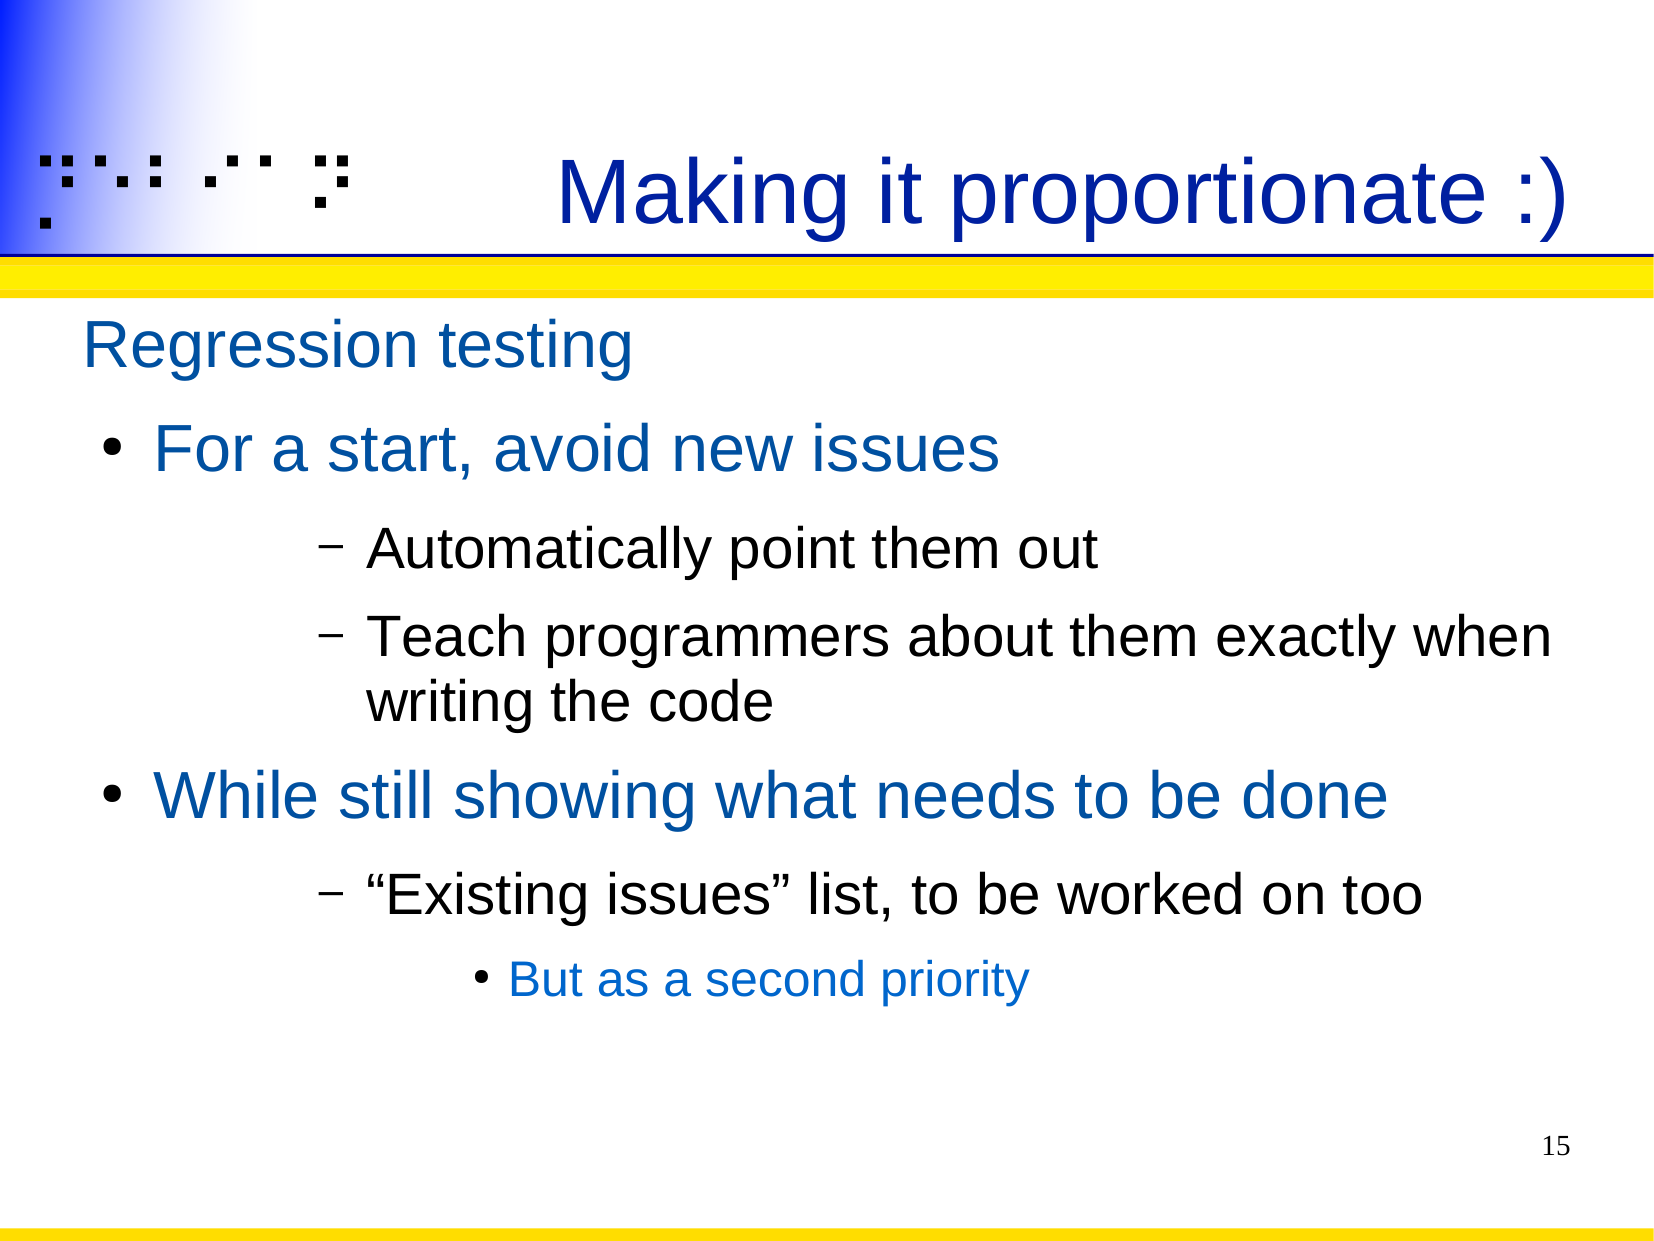

# Making it proportionate :)
Regression testing
For a start, avoid new issues
Automatically point them out
Teach programmers about them exactly when writing the code
While still showing what needs to be done
“Existing issues” list, to be worked on too
But as a second priority
15